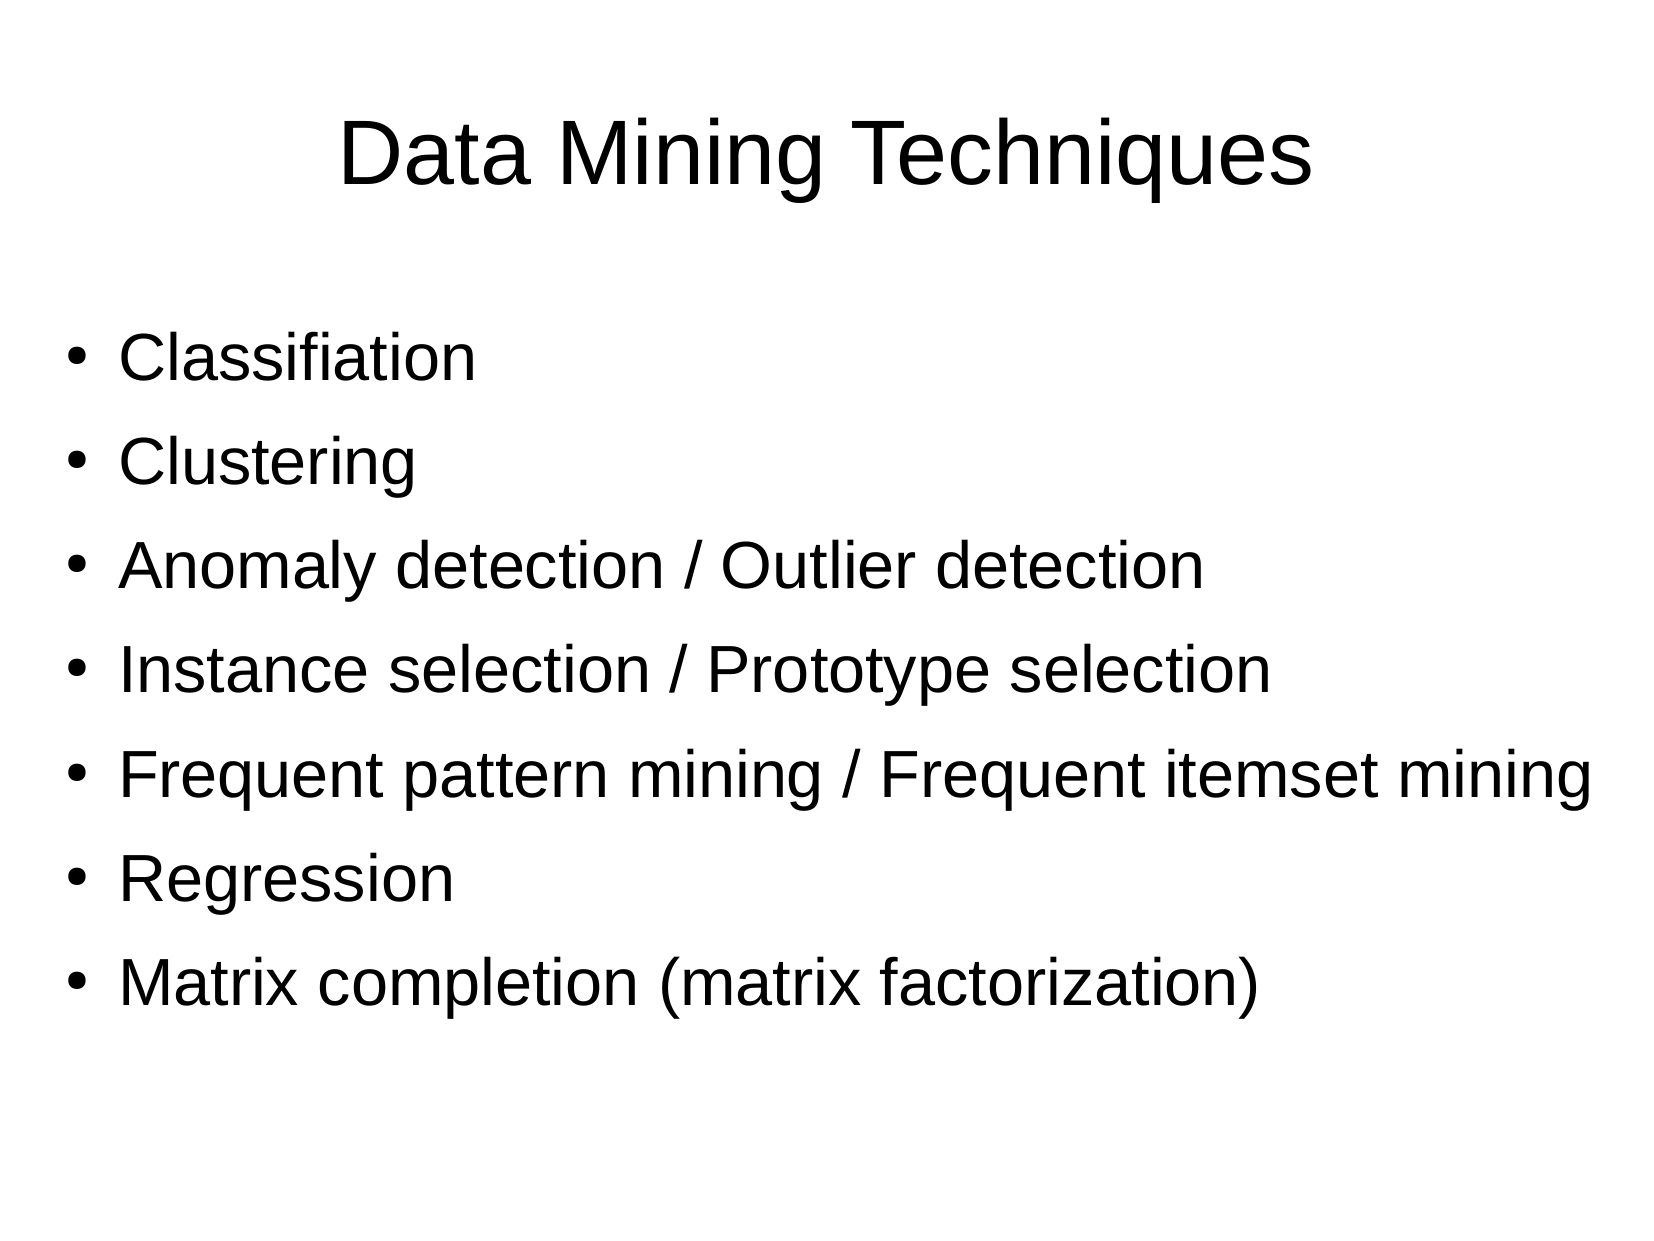

# Data Mining Techniques
Classifiation
Clustering
Anomaly detection / Outlier detection
Instance selection / Prototype selection
Frequent pattern mining / Frequent itemset mining
Regression
Matrix completion (matrix factorization)